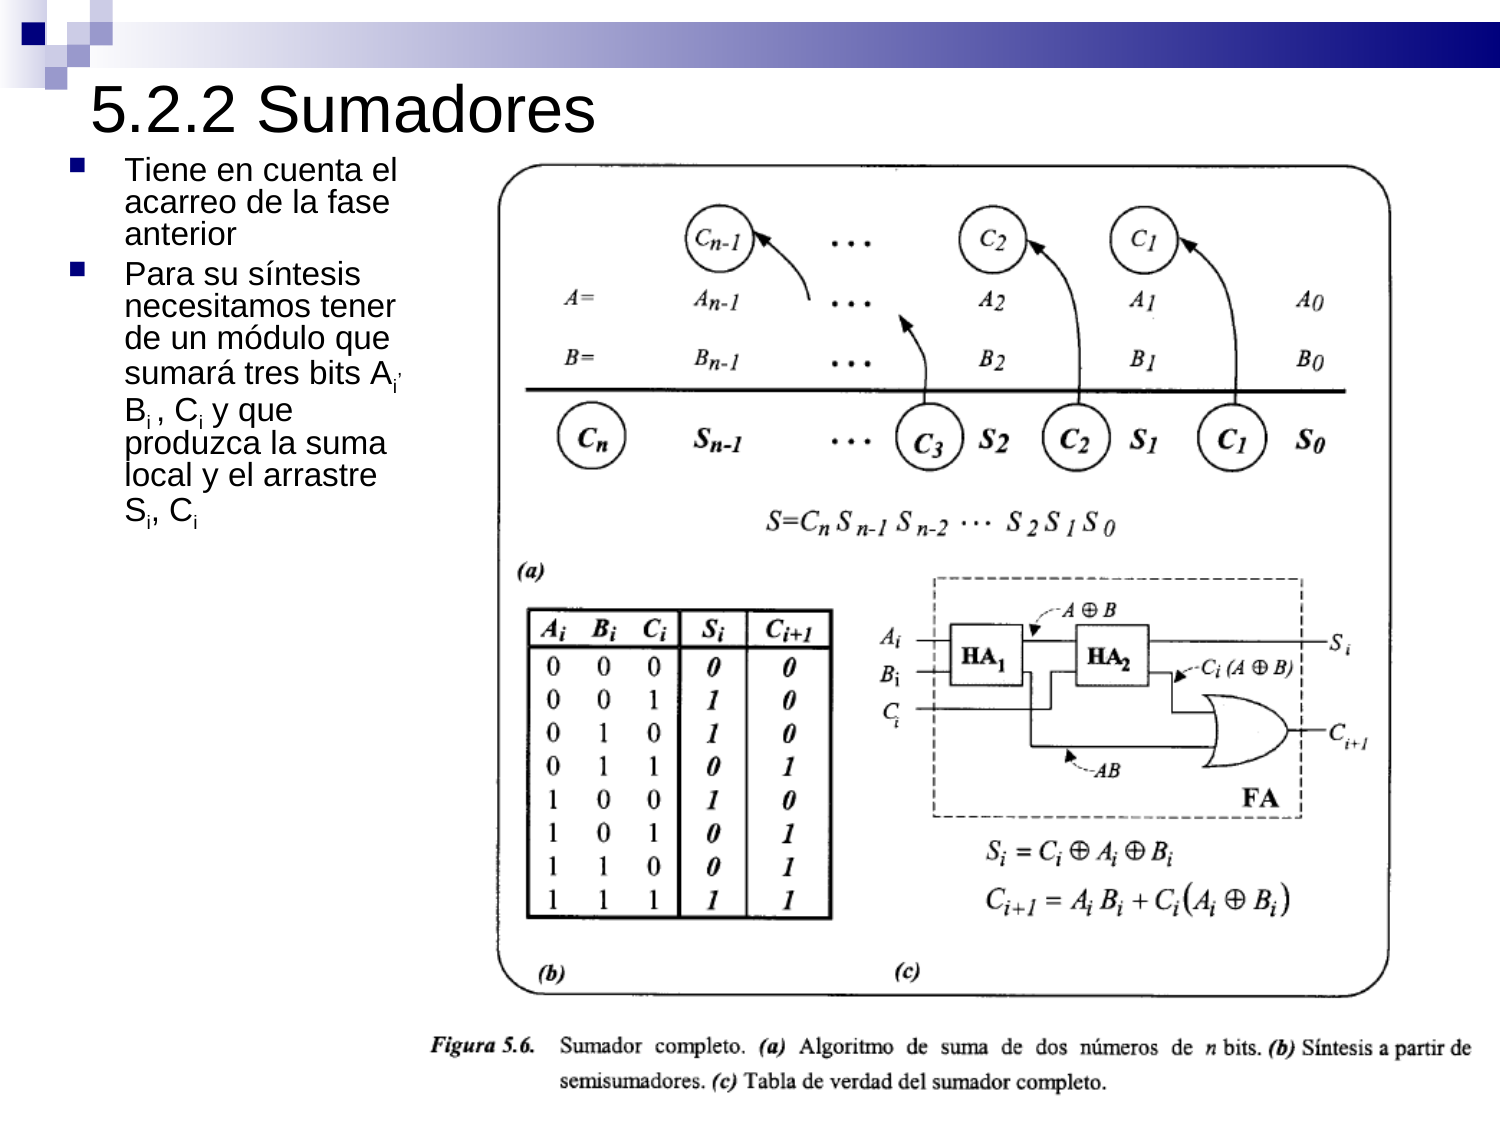

# 5.2.2 Sumadores
Tiene en cuenta el acarreo de la fase anterior
Para su síntesis necesitamos tener de un módulo que sumará tres bits Ai, Bi , Ci y que produzca la suma local y el arrastre Si, Ci